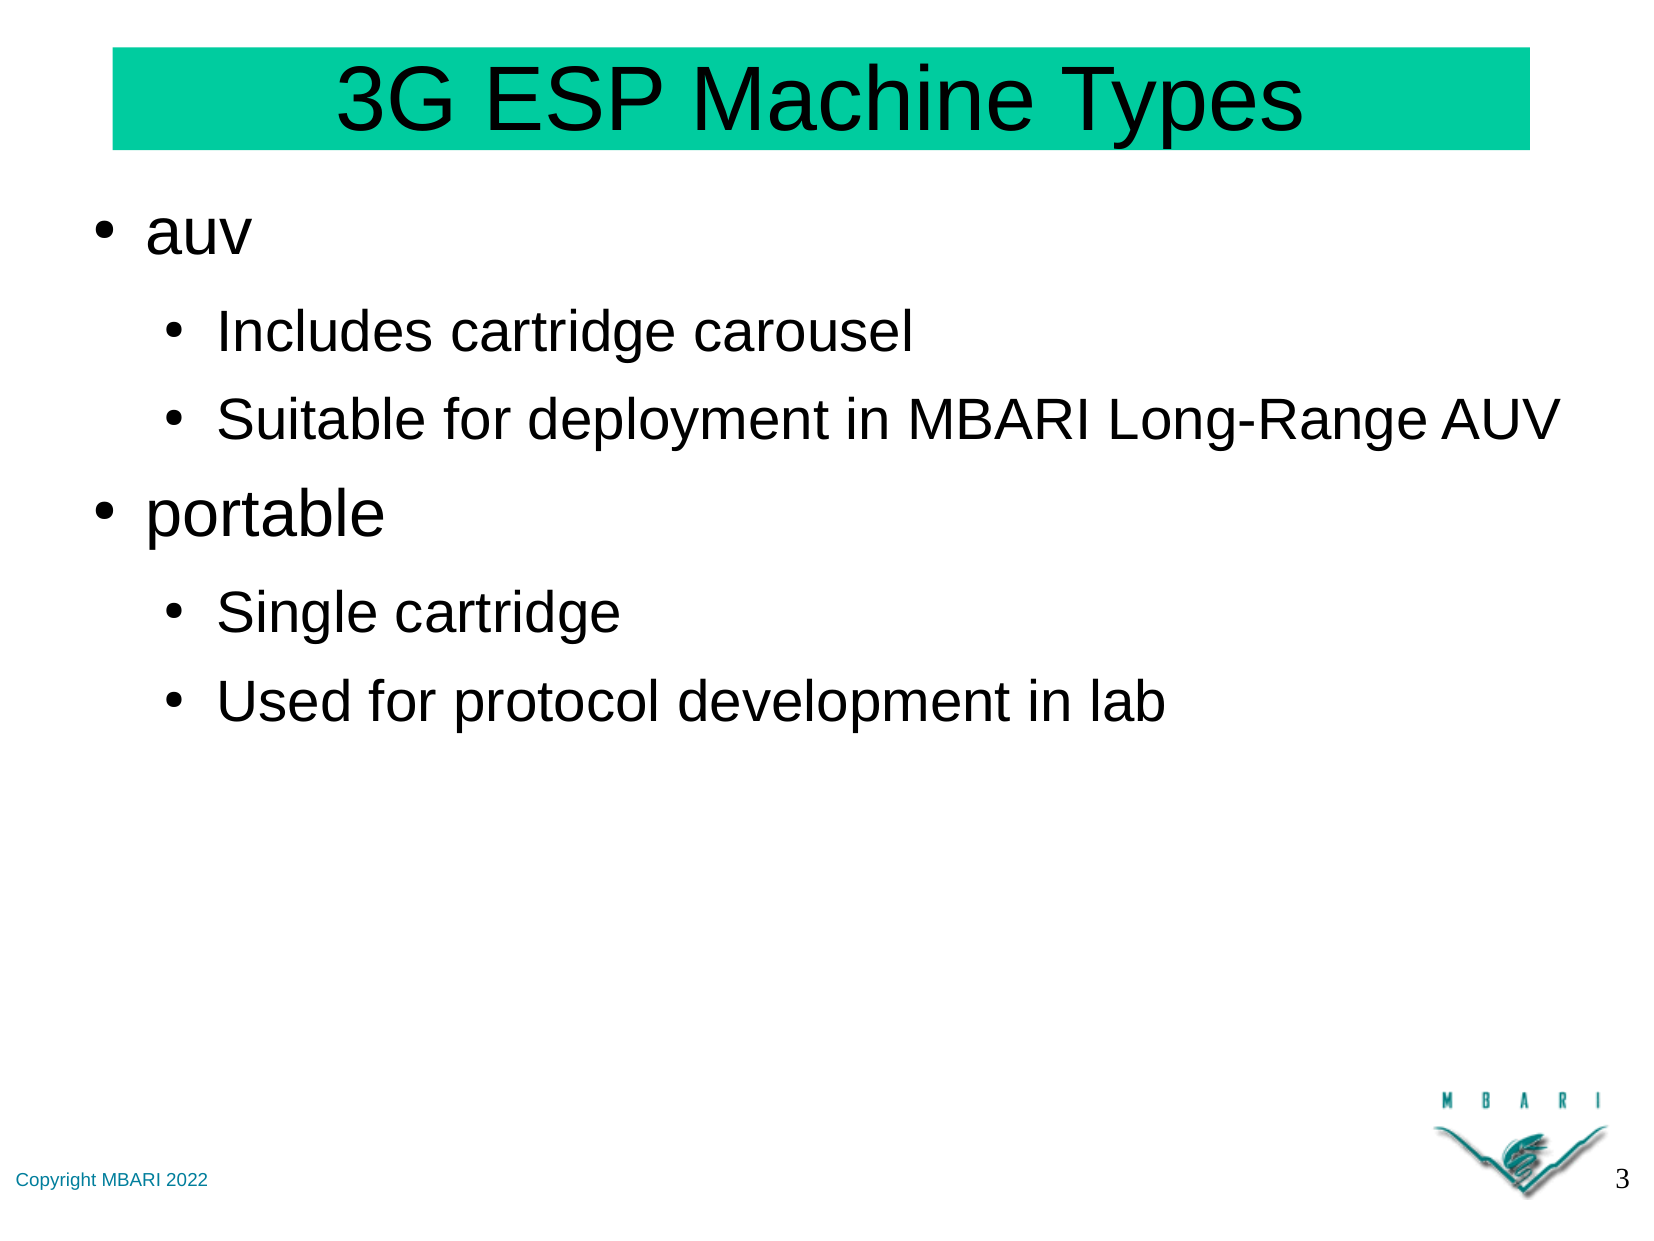

# 3G ESP Machine Types
auv
Includes cartridge carousel
Suitable for deployment in MBARI Long-Range AUV
portable
Single cartridge
Used for protocol development in lab